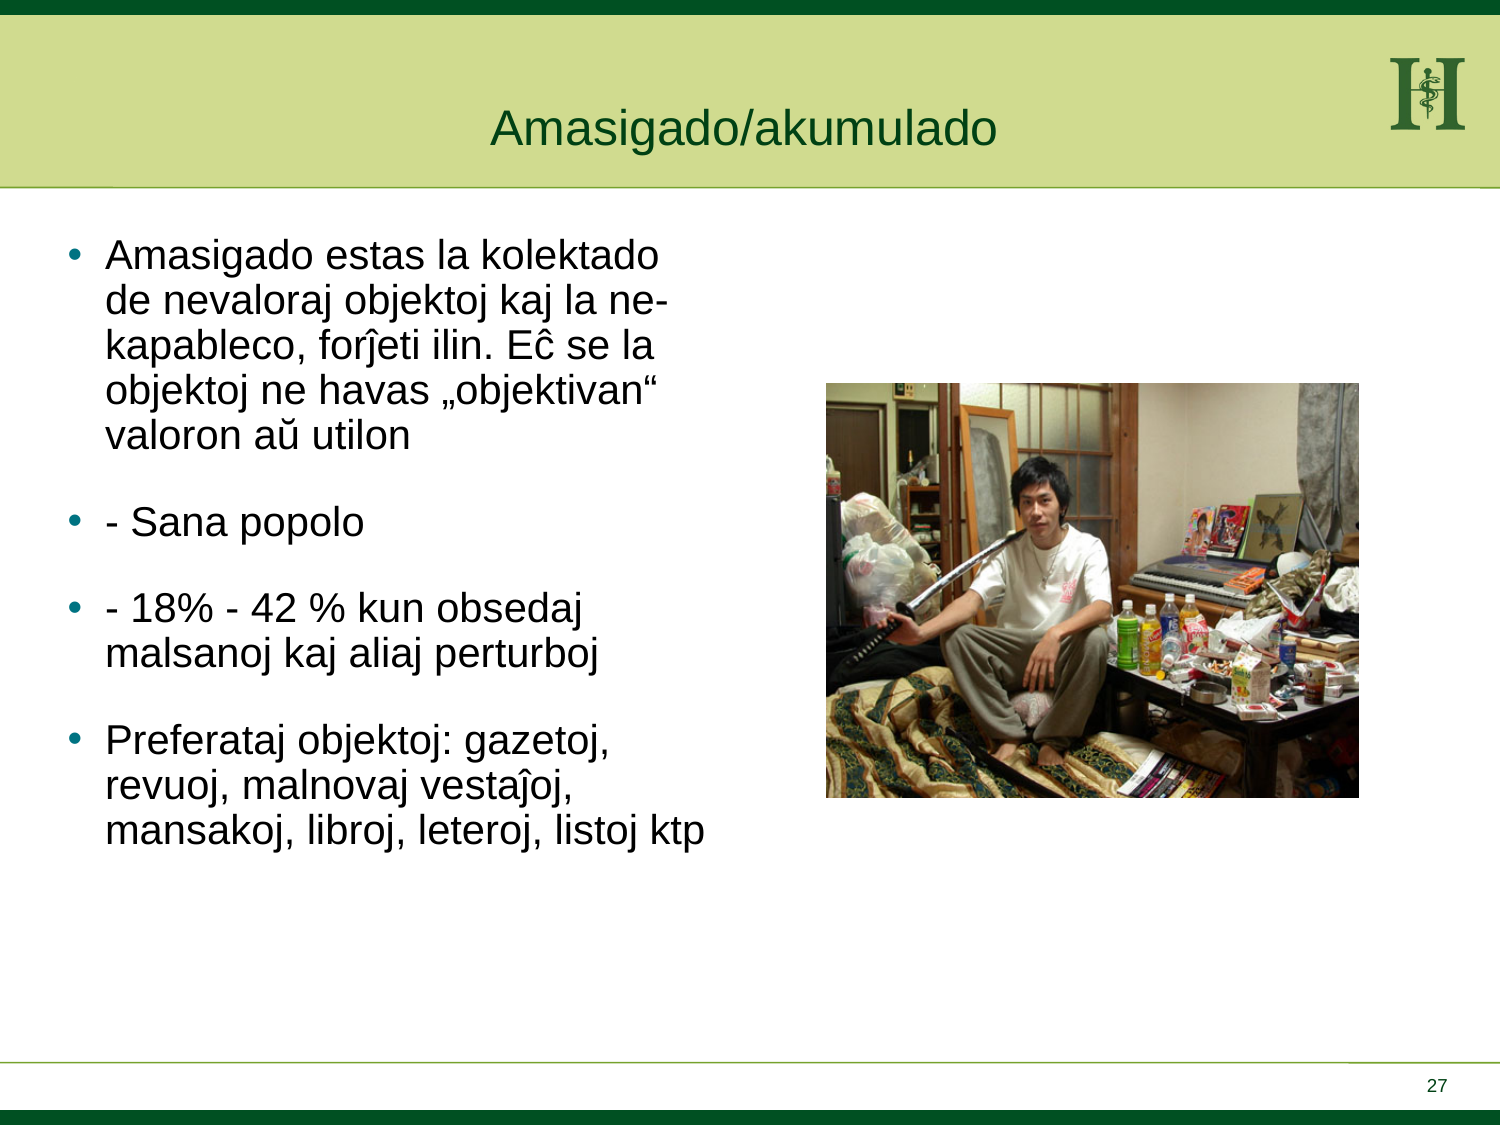

# Amasigado/akumulado
Amasigado estas la kolektado de nevaloraj objektoj kaj la ne- kapableco, forĵeti ilin. Eĉ se la objektoj ne havas „objektivan“ valoron aŭ utilon
- Sana popolo
- 18% - 42 % kun obsedaj malsanoj kaj aliaj perturboj
Preferataj objektoj: gazetoj, revuoj, malnovaj vestaĵoj, mansakoj, libroj, leteroj, listoj ktp